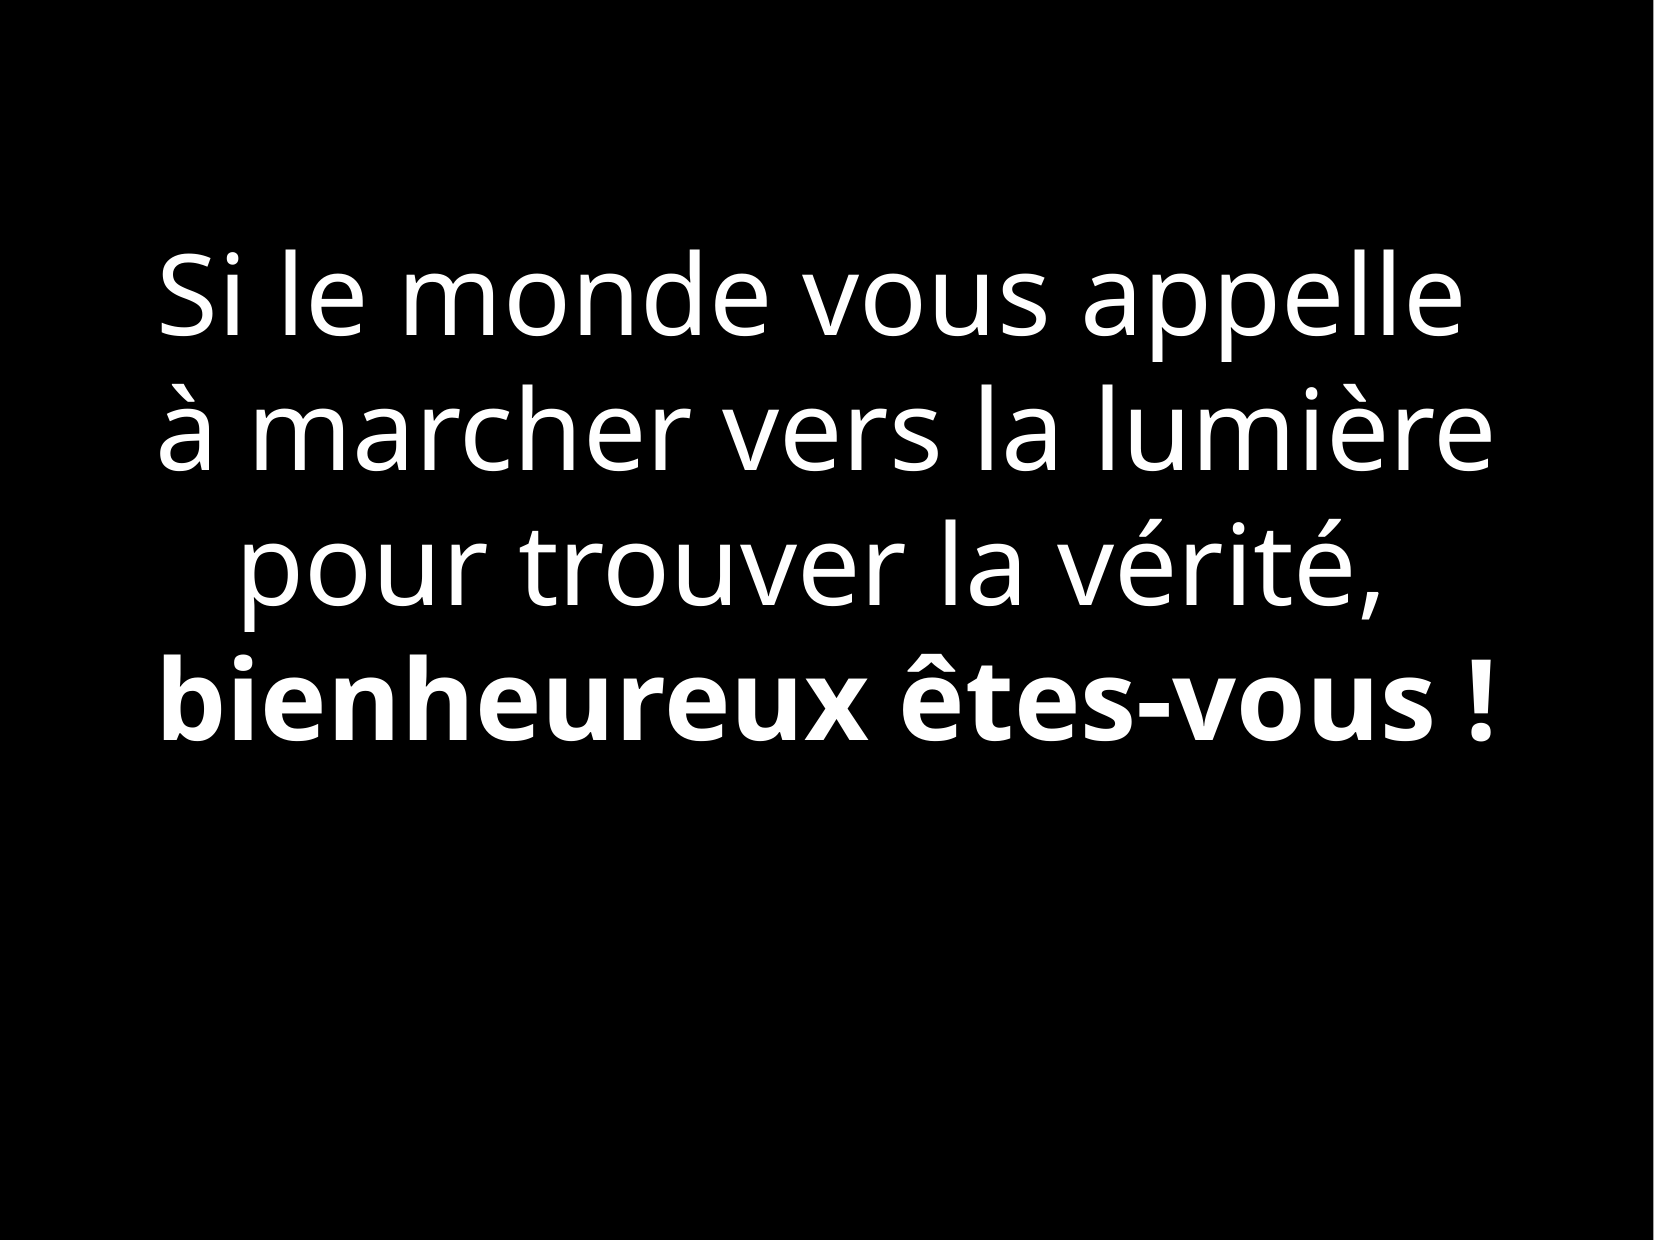

Si le monde vous appelle
à marcher vers la lumière
pour trouver la vérité, bienheureux êtes-vous !